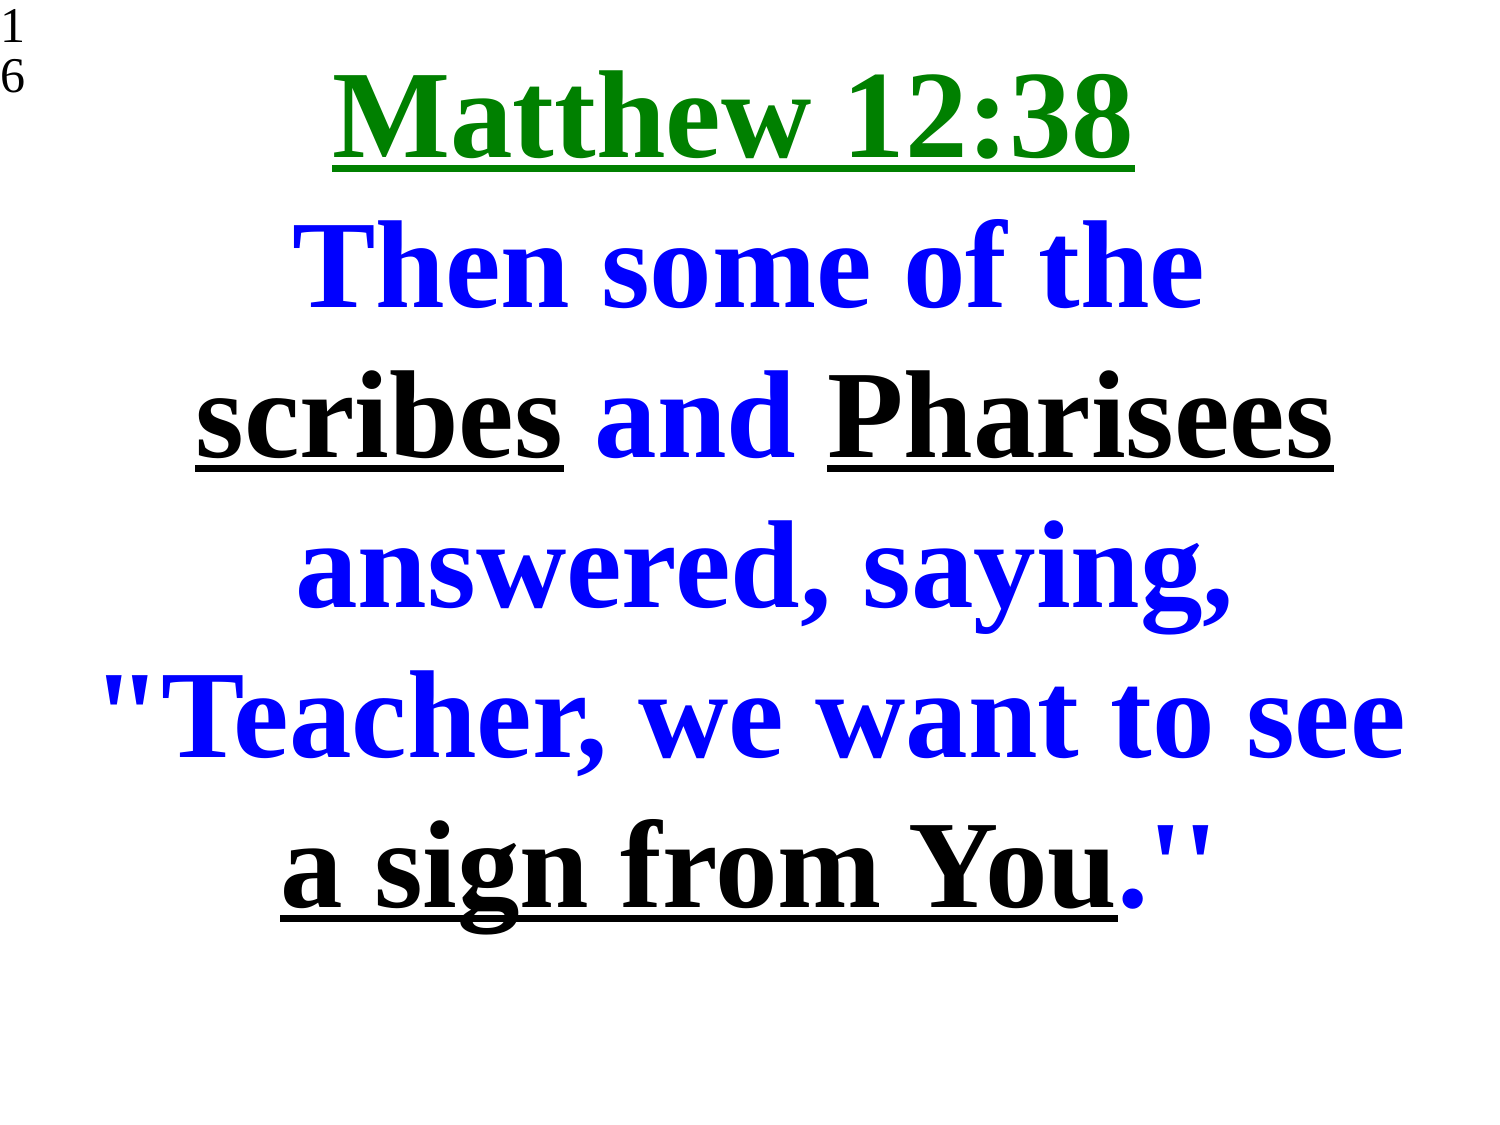

Matthew 12:38
Then some of the
scribes and Pharisees answered, saying, "Teacher, we want to see
a sign from You.''